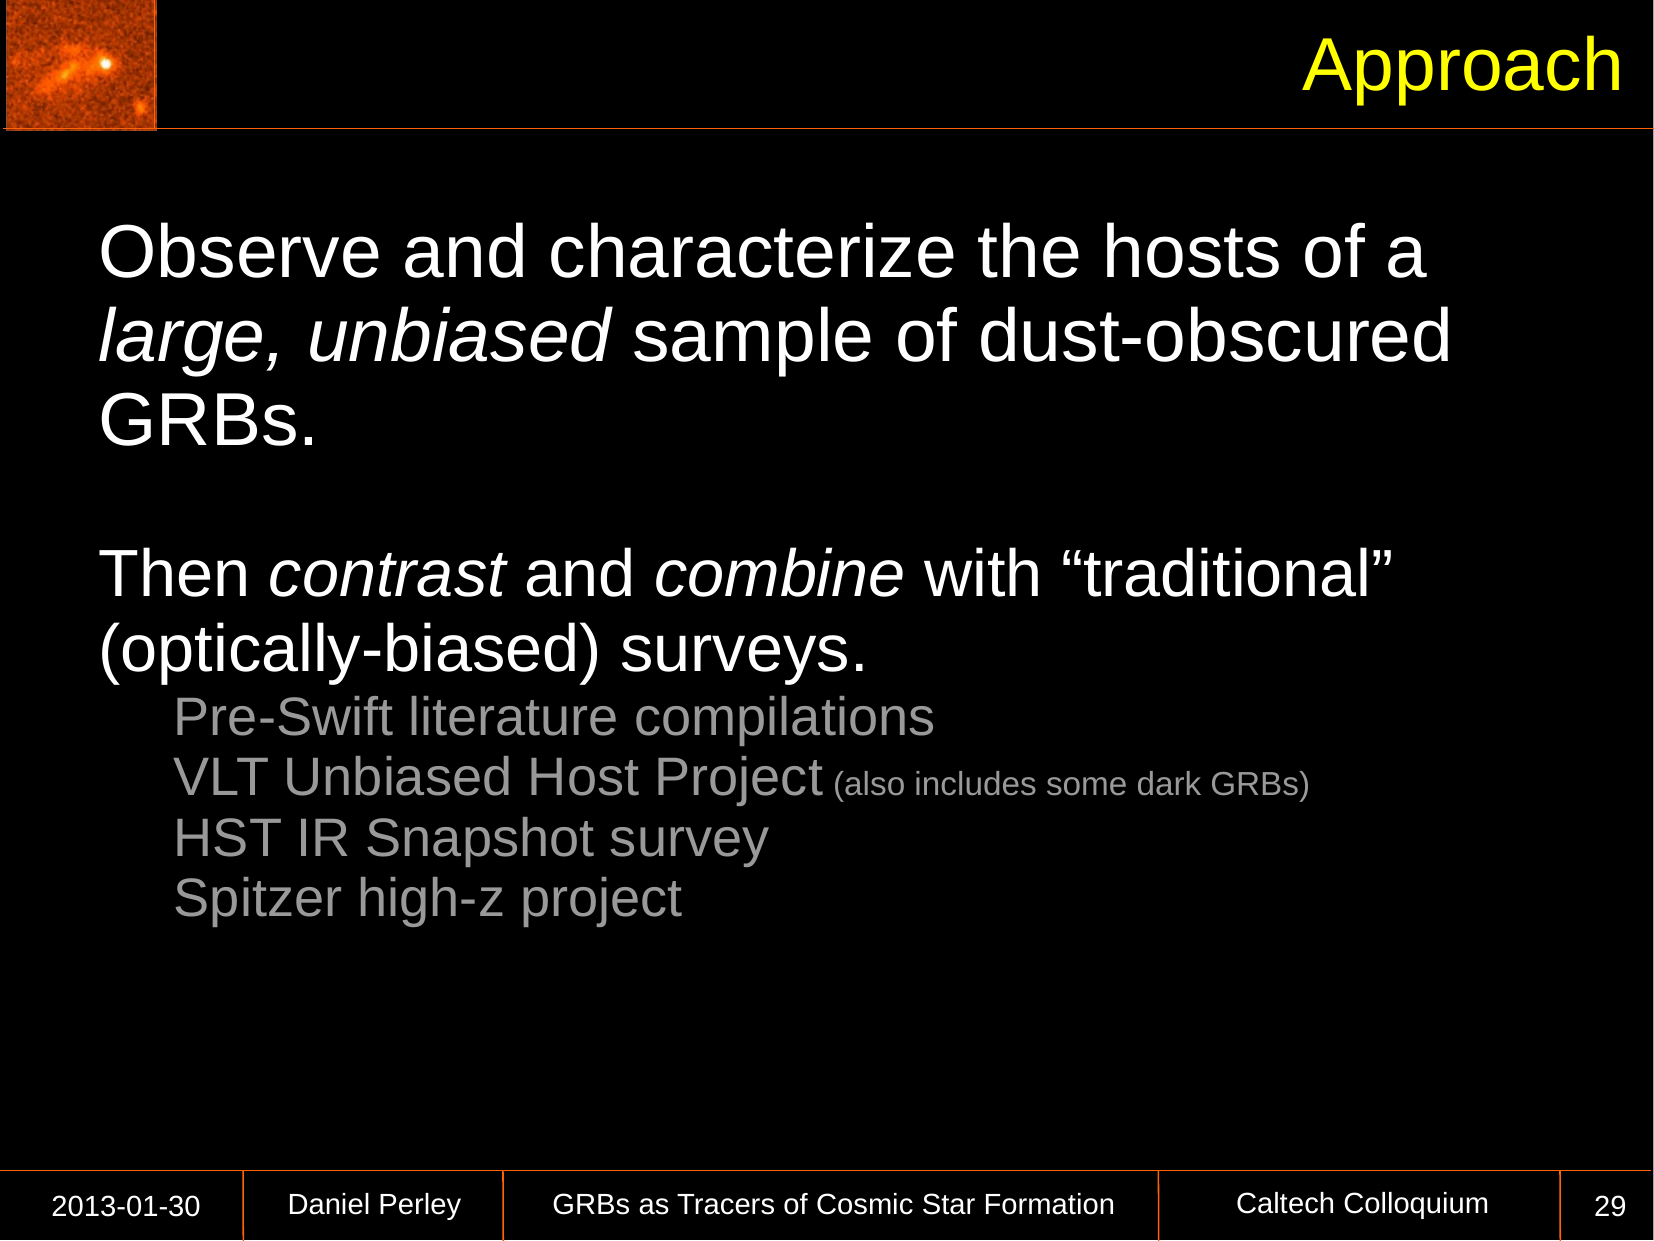

# Approach
Observe and characterize the hosts of a large, unbiased sample of dust-obscured GRBs.
Then contrast and combine with “traditional” (optically-biased) surveys.
	Pre-Swift literature compilations
	VLT Unbiased Host Project (also includes some dark GRBs)
	HST IR Snapshot survey
	Spitzer high-z project
2013-01-30
29